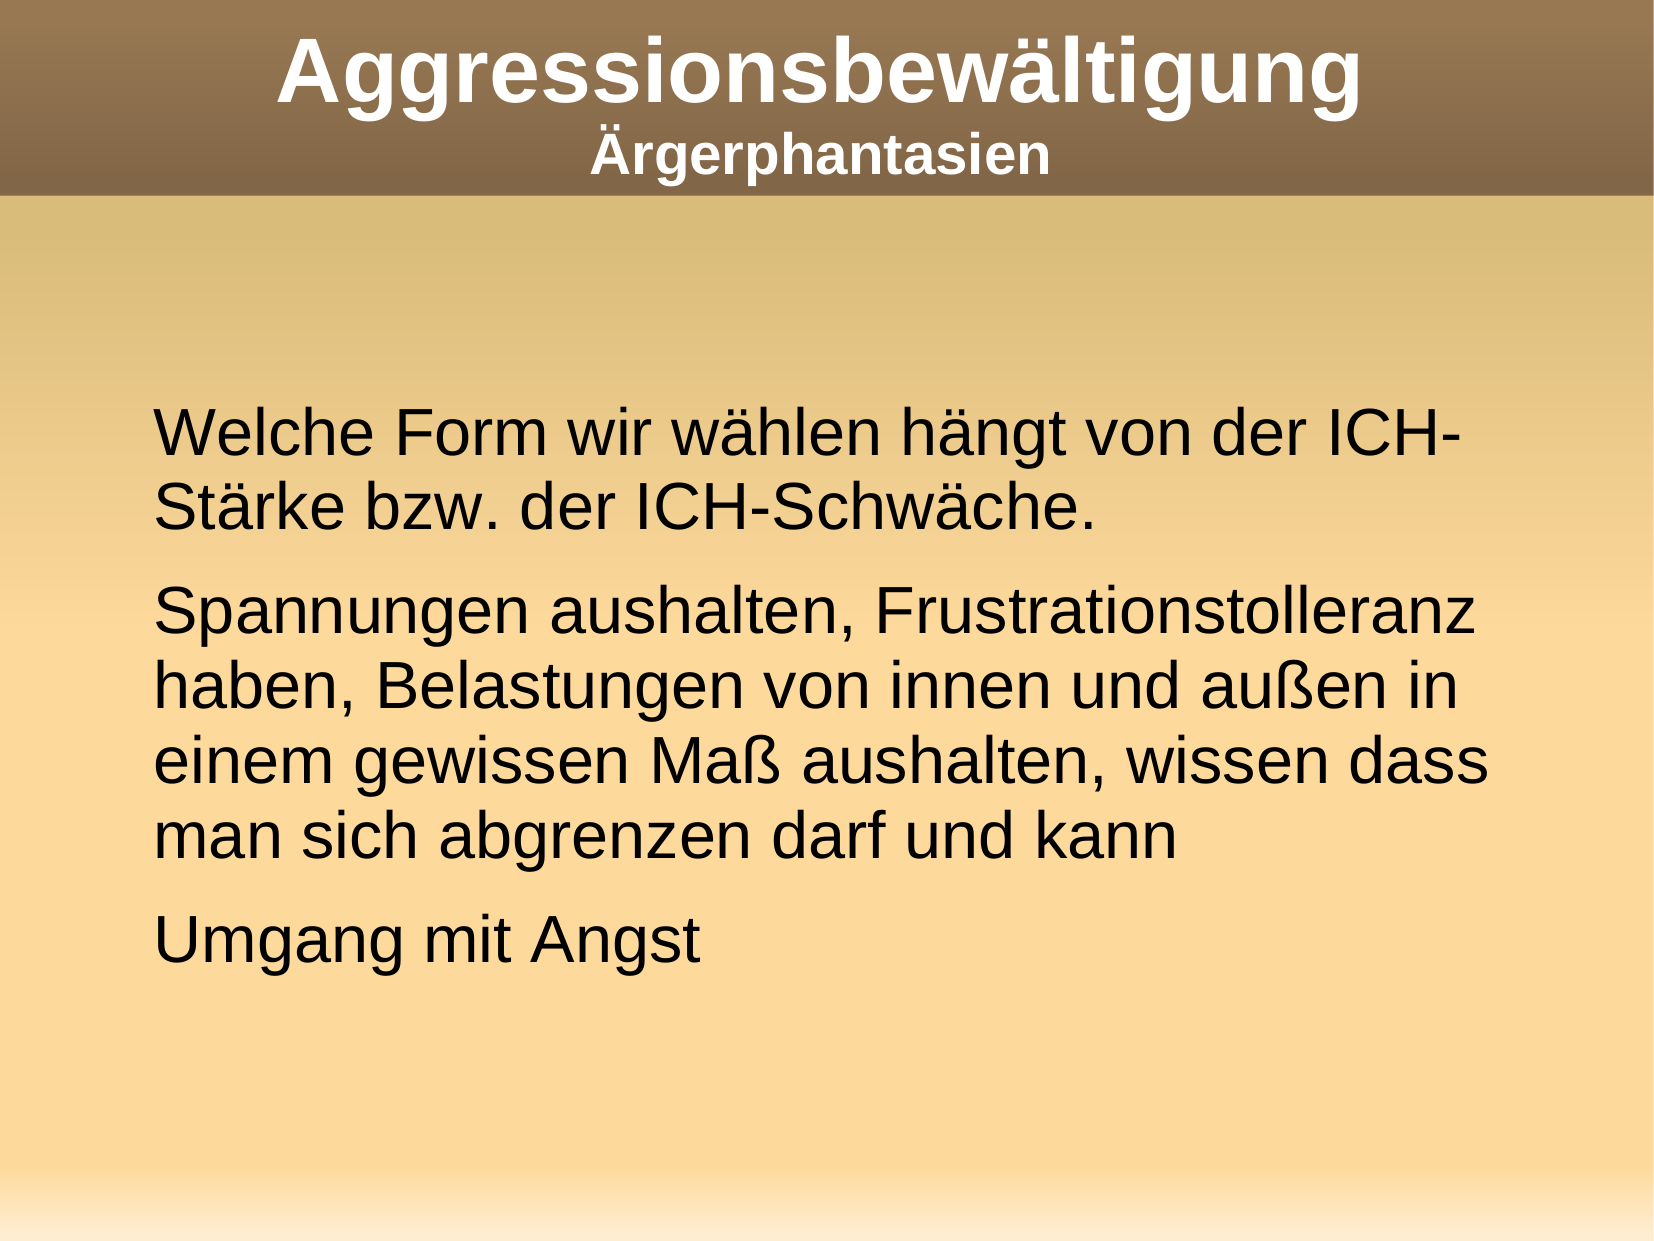

# Aggressionsbewältigung Ärgerphantasien
Welche Form wir wählen hängt von der ICH-Stärke bzw. der ICH-Schwäche.
Spannungen aushalten, Frustrationstolleranz haben, Belastungen von innen und außen in einem gewissen Maß aushalten, wissen dass man sich abgrenzen darf und kann
Umgang mit Angst